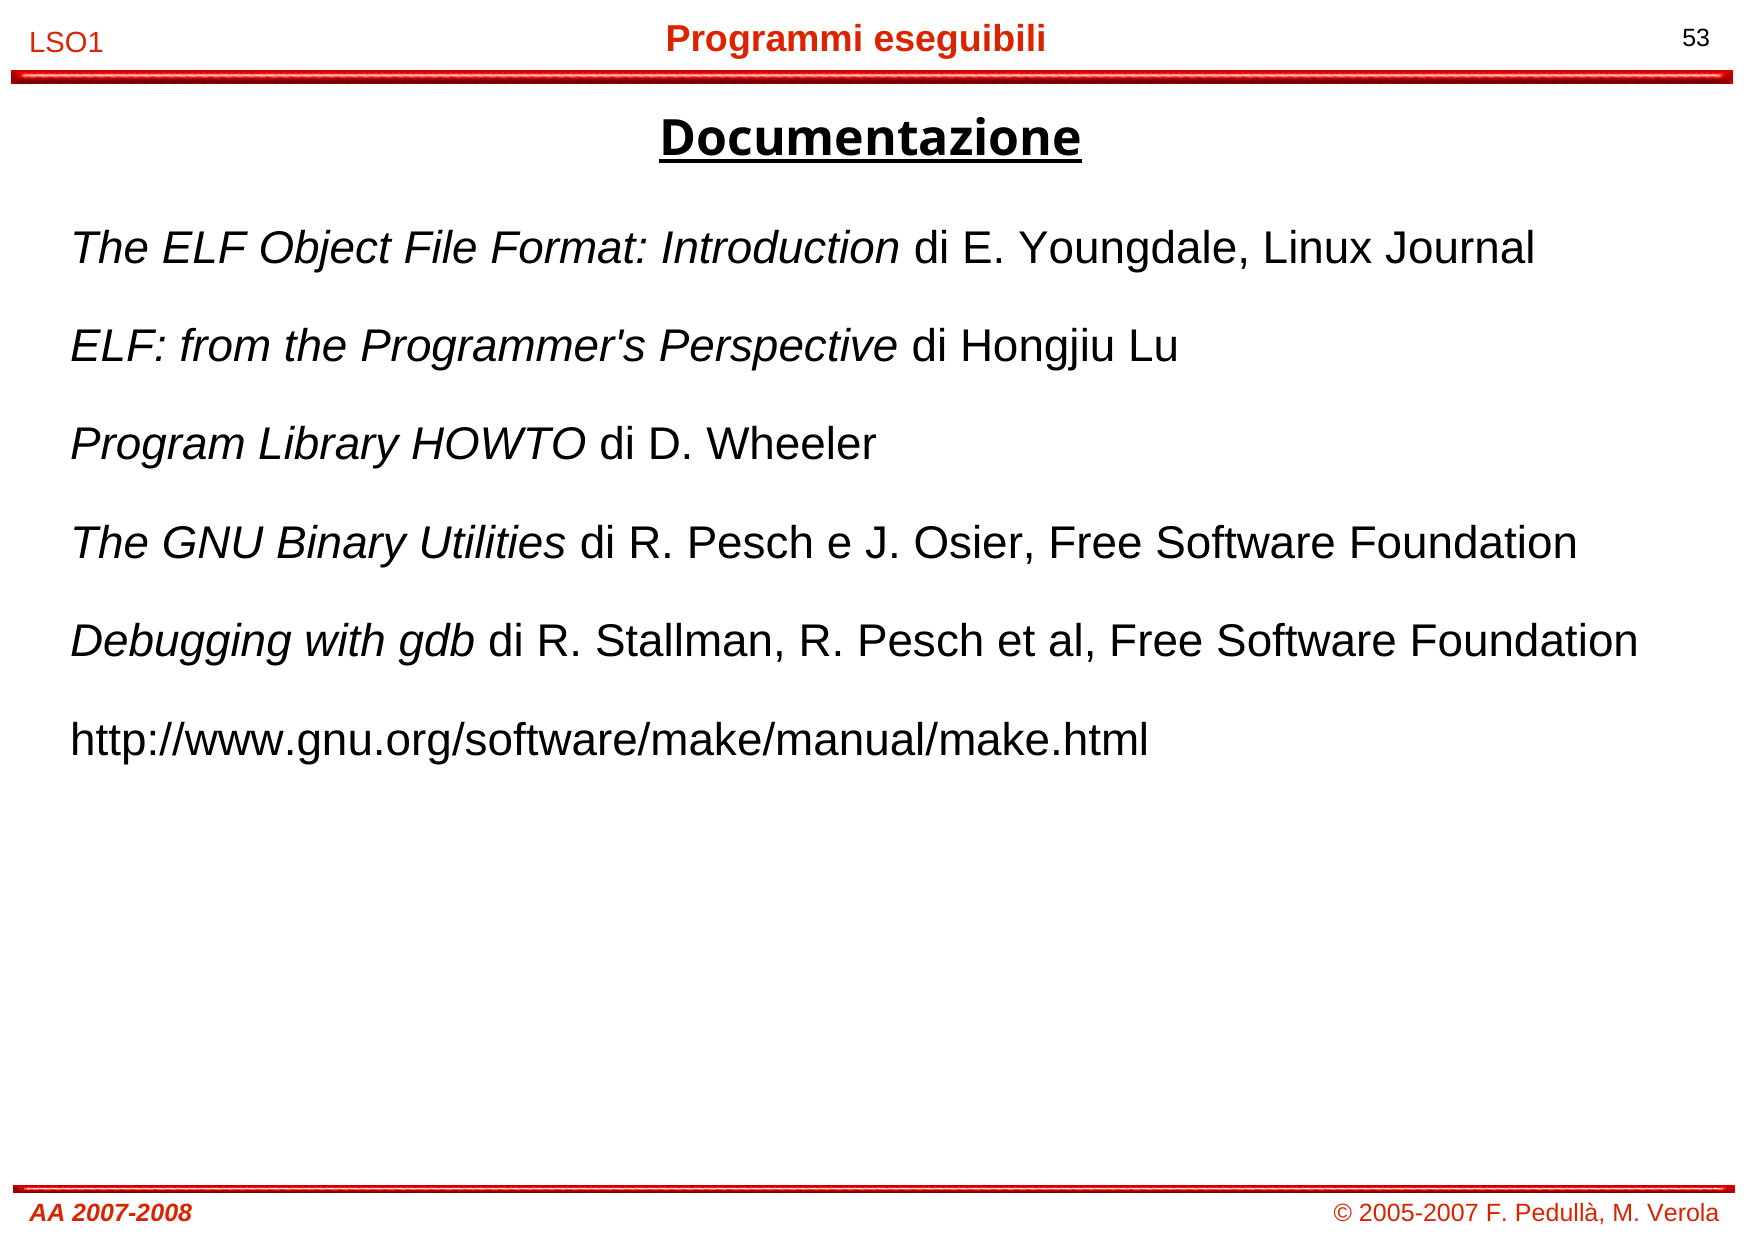

# Documentazione
The ELF Object File Format: Introduction di E. Youngdale, Linux Journal
ELF: from the Programmer's Perspective di Hongjiu Lu
Program Library HOWTO di D. Wheeler
The GNU Binary Utilities di R. Pesch e J. Osier, Free Software Foundation
Debugging with gdb di R. Stallman, R. Pesch et al, Free Software Foundation
http://www.gnu.org/software/make/manual/make.html